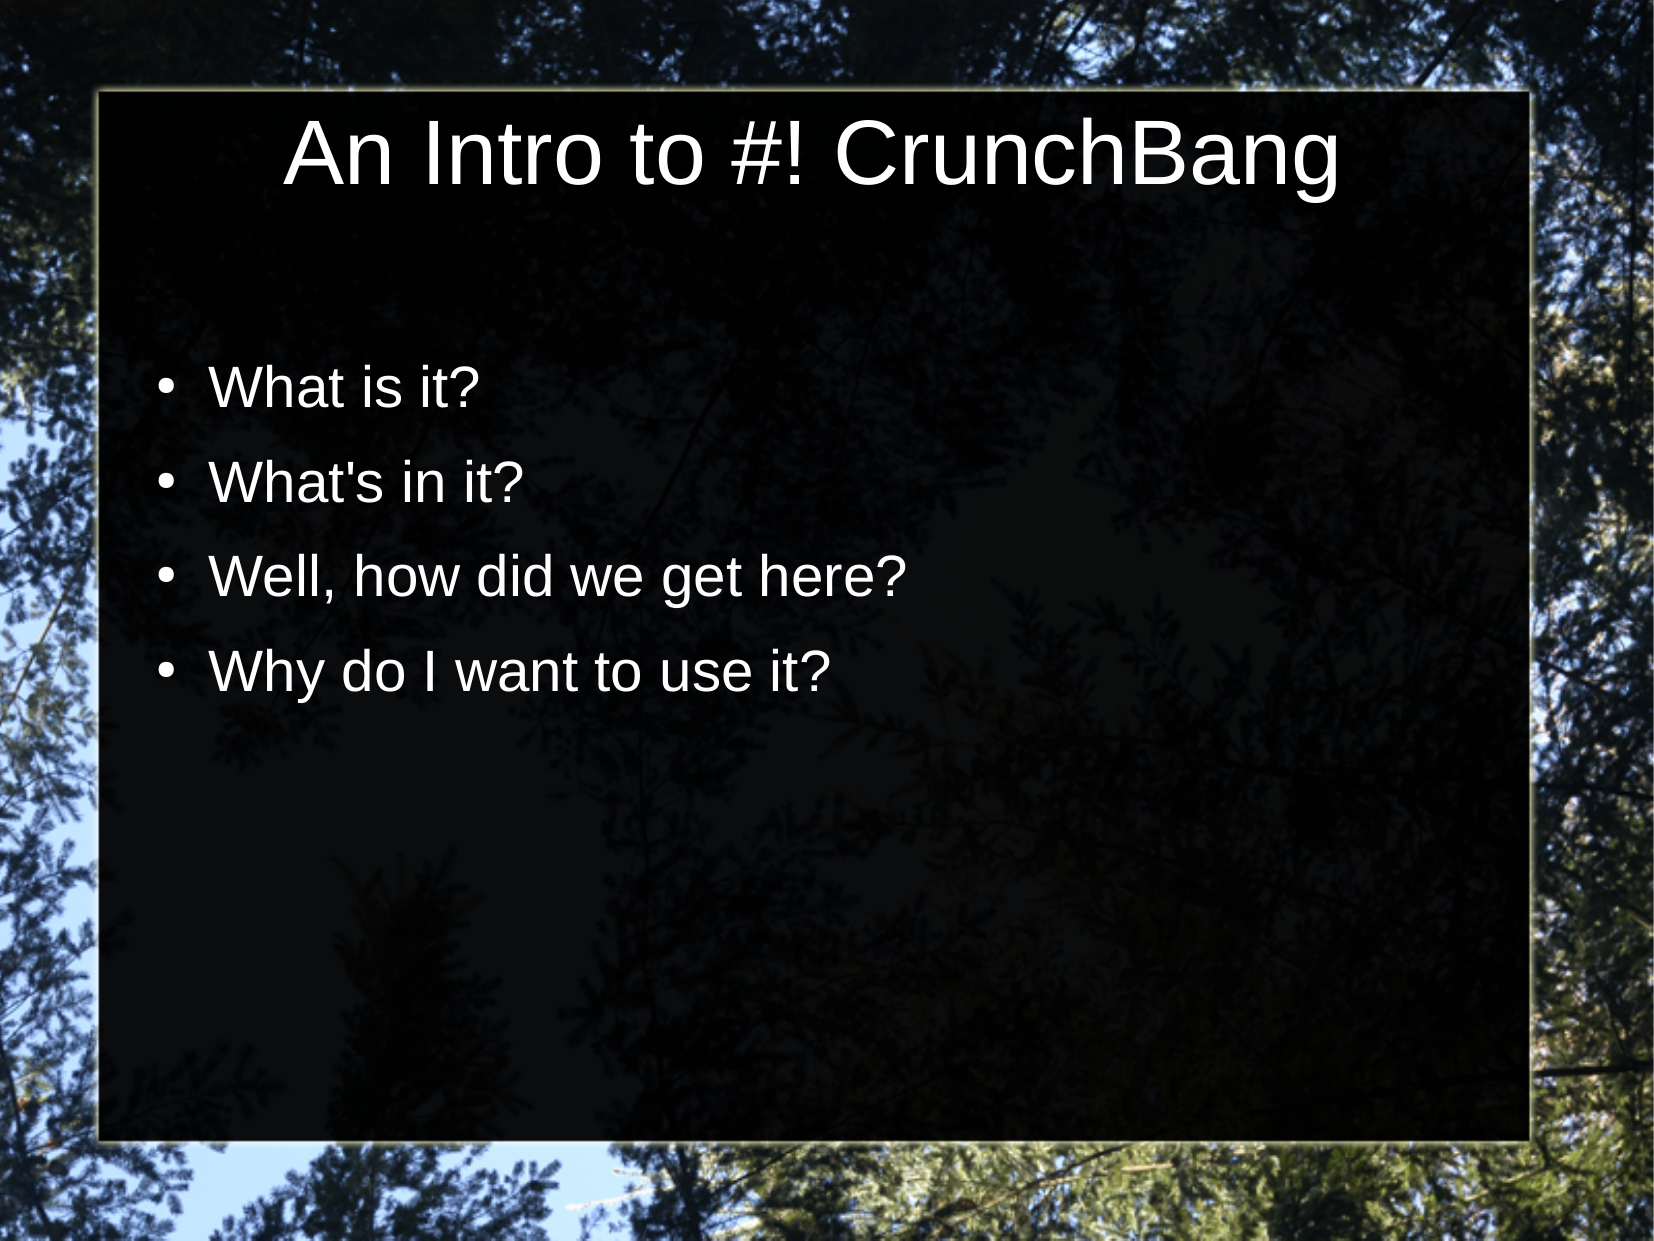

# An Intro to #! CrunchBang
What is it?
What's in it?
Well, how did we get here?
Why do I want to use it?